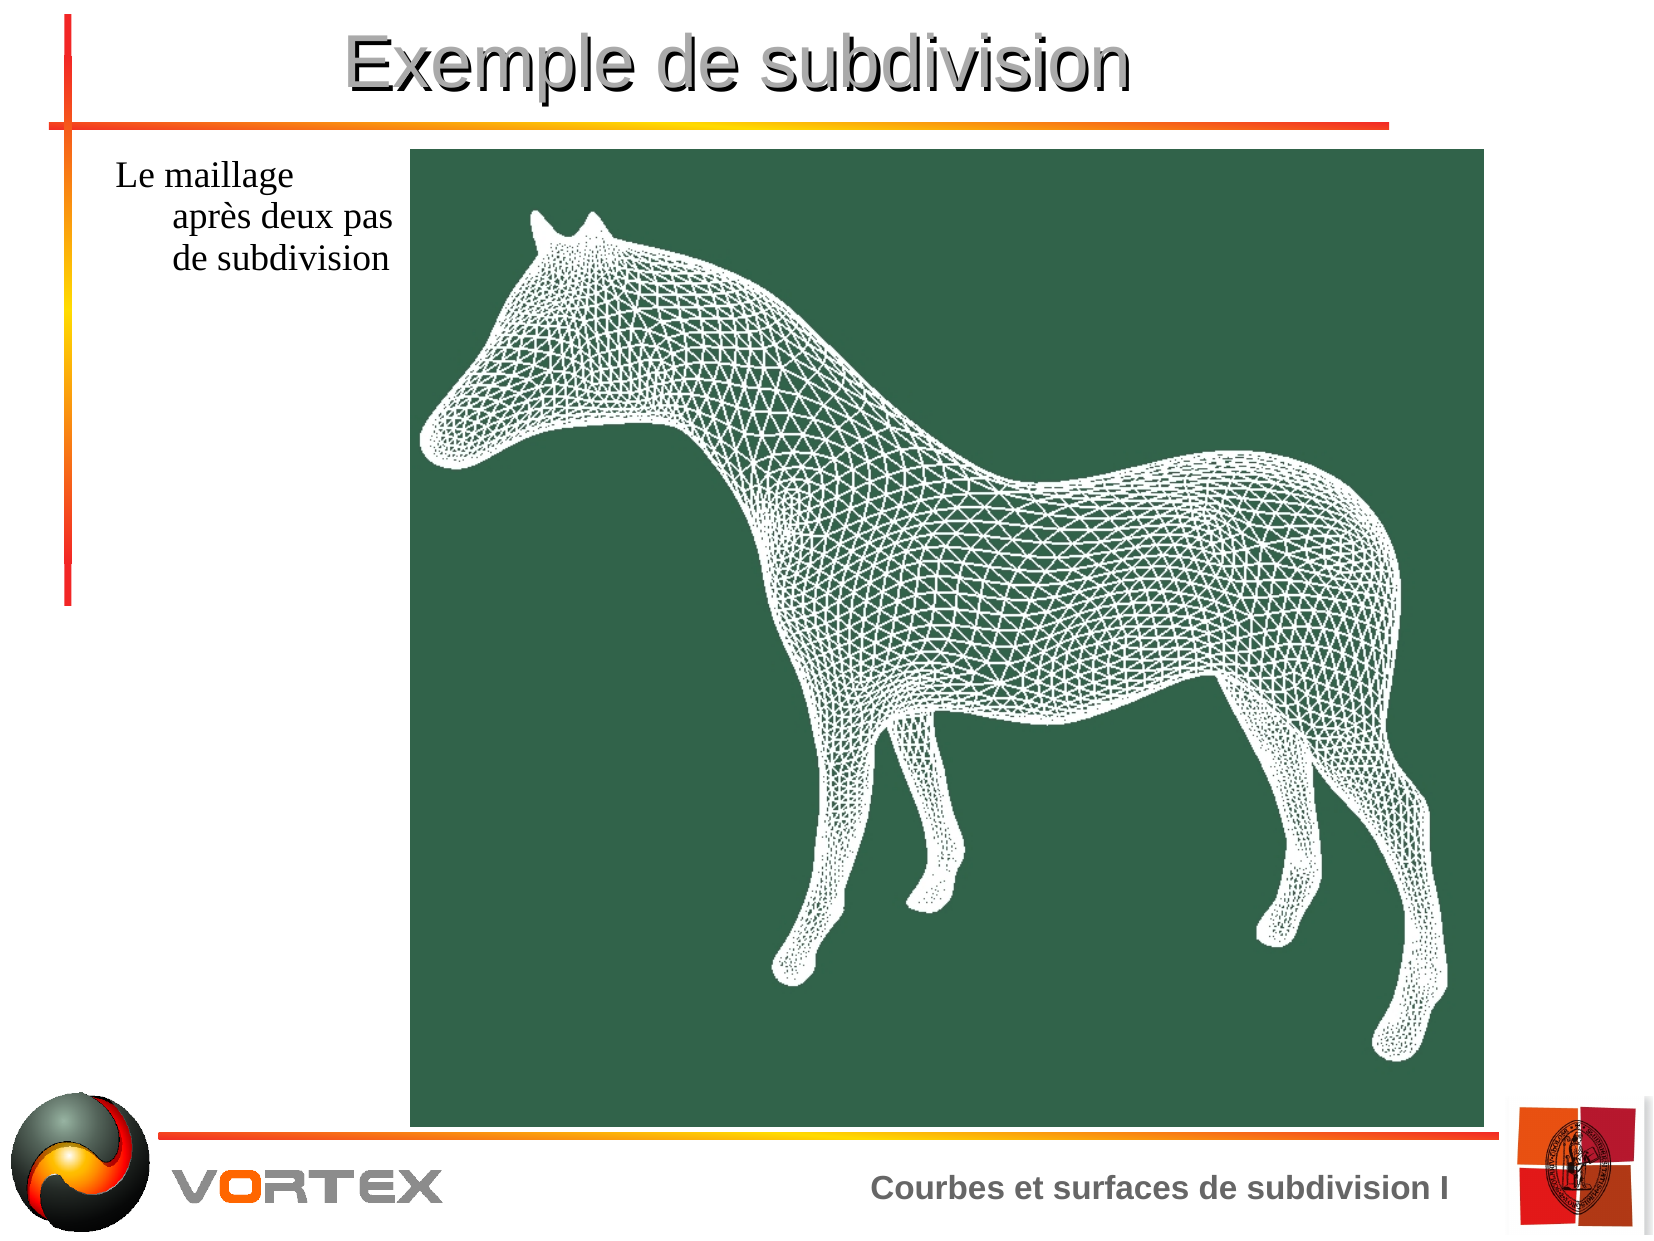

# Exemple de subdivision
Le maillage
 après deux pas
 de subdivision